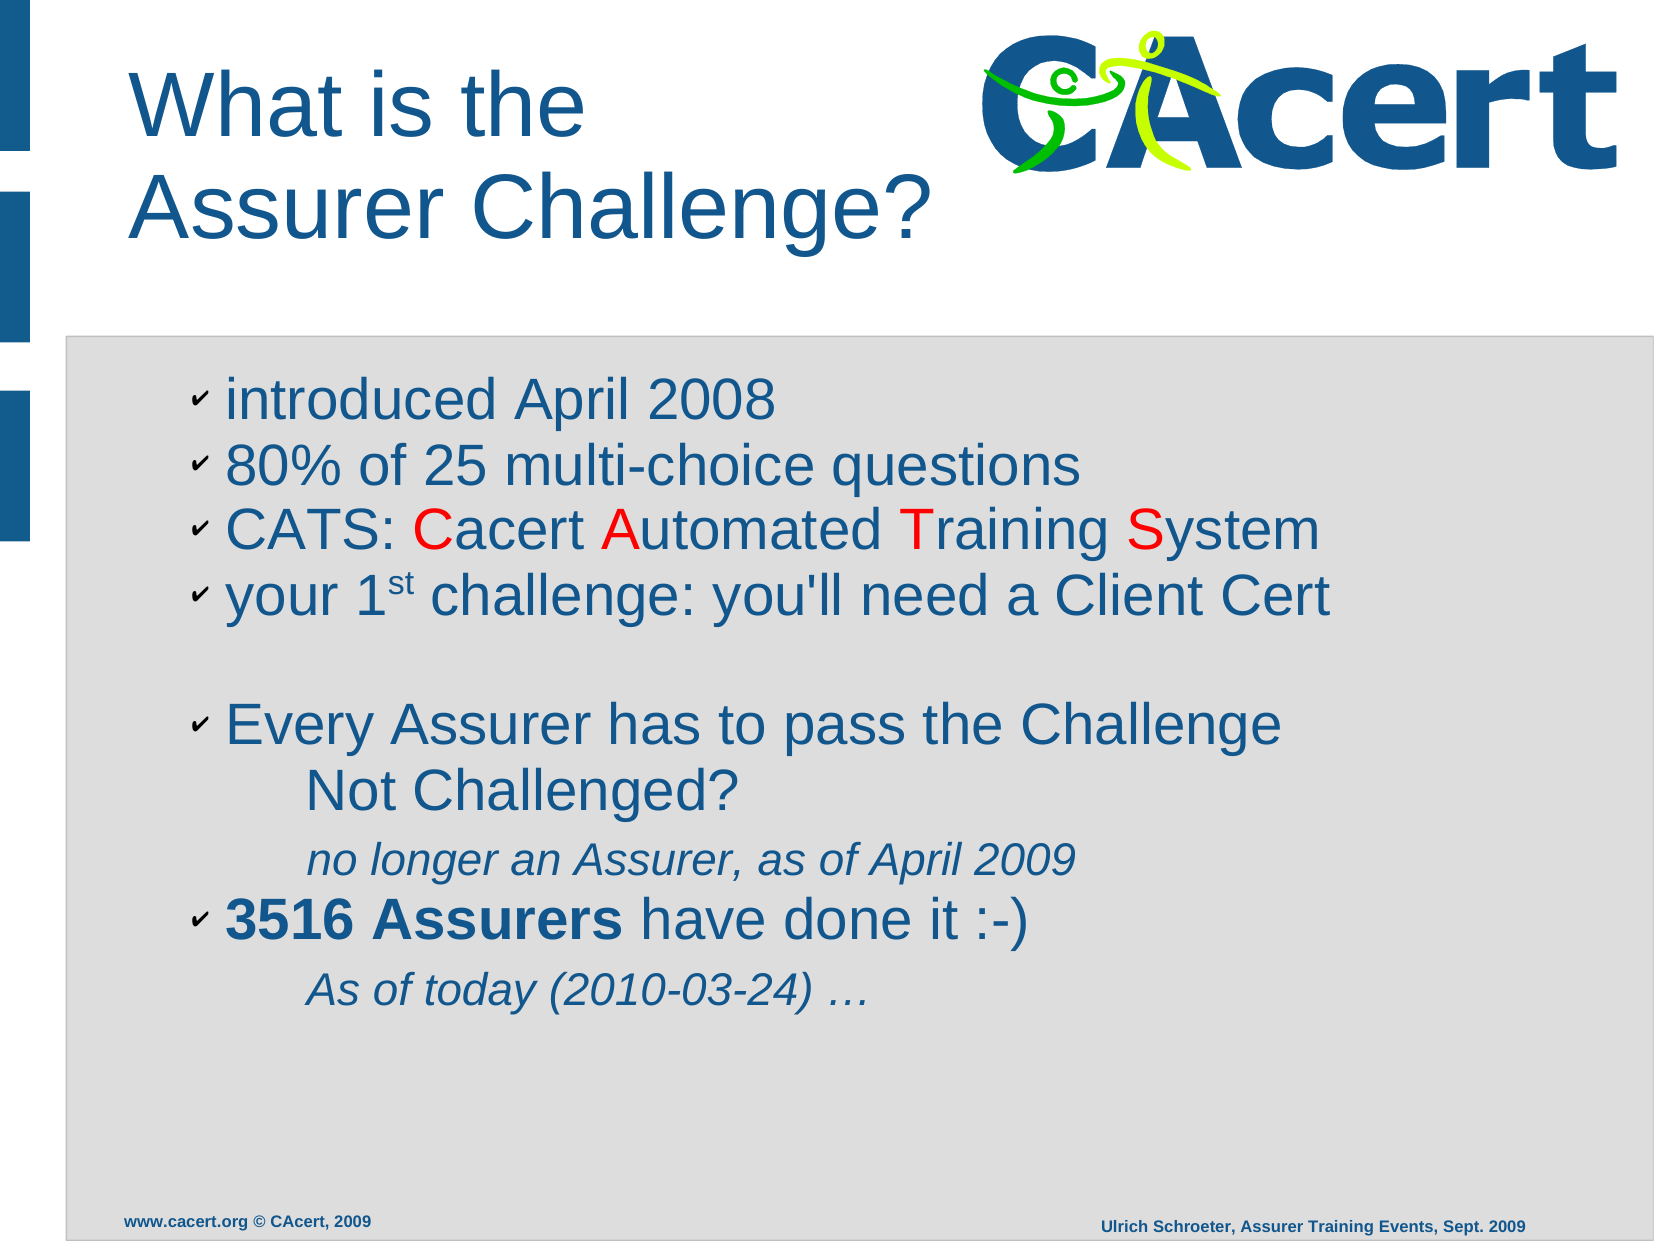

What is the
Assurer Challenge?
 introduced April 2008
 80% of 25 multi-choice questions
 CATS: Cacert Automated Training System
 your 1st challenge: you'll need a Client Cert
 Every Assurer has to pass the Challenge
 Not Challenged?
 no longer an Assurer, as of April 2009
 3516 Assurers have done it :-)
 As of today (2010-03-24) …